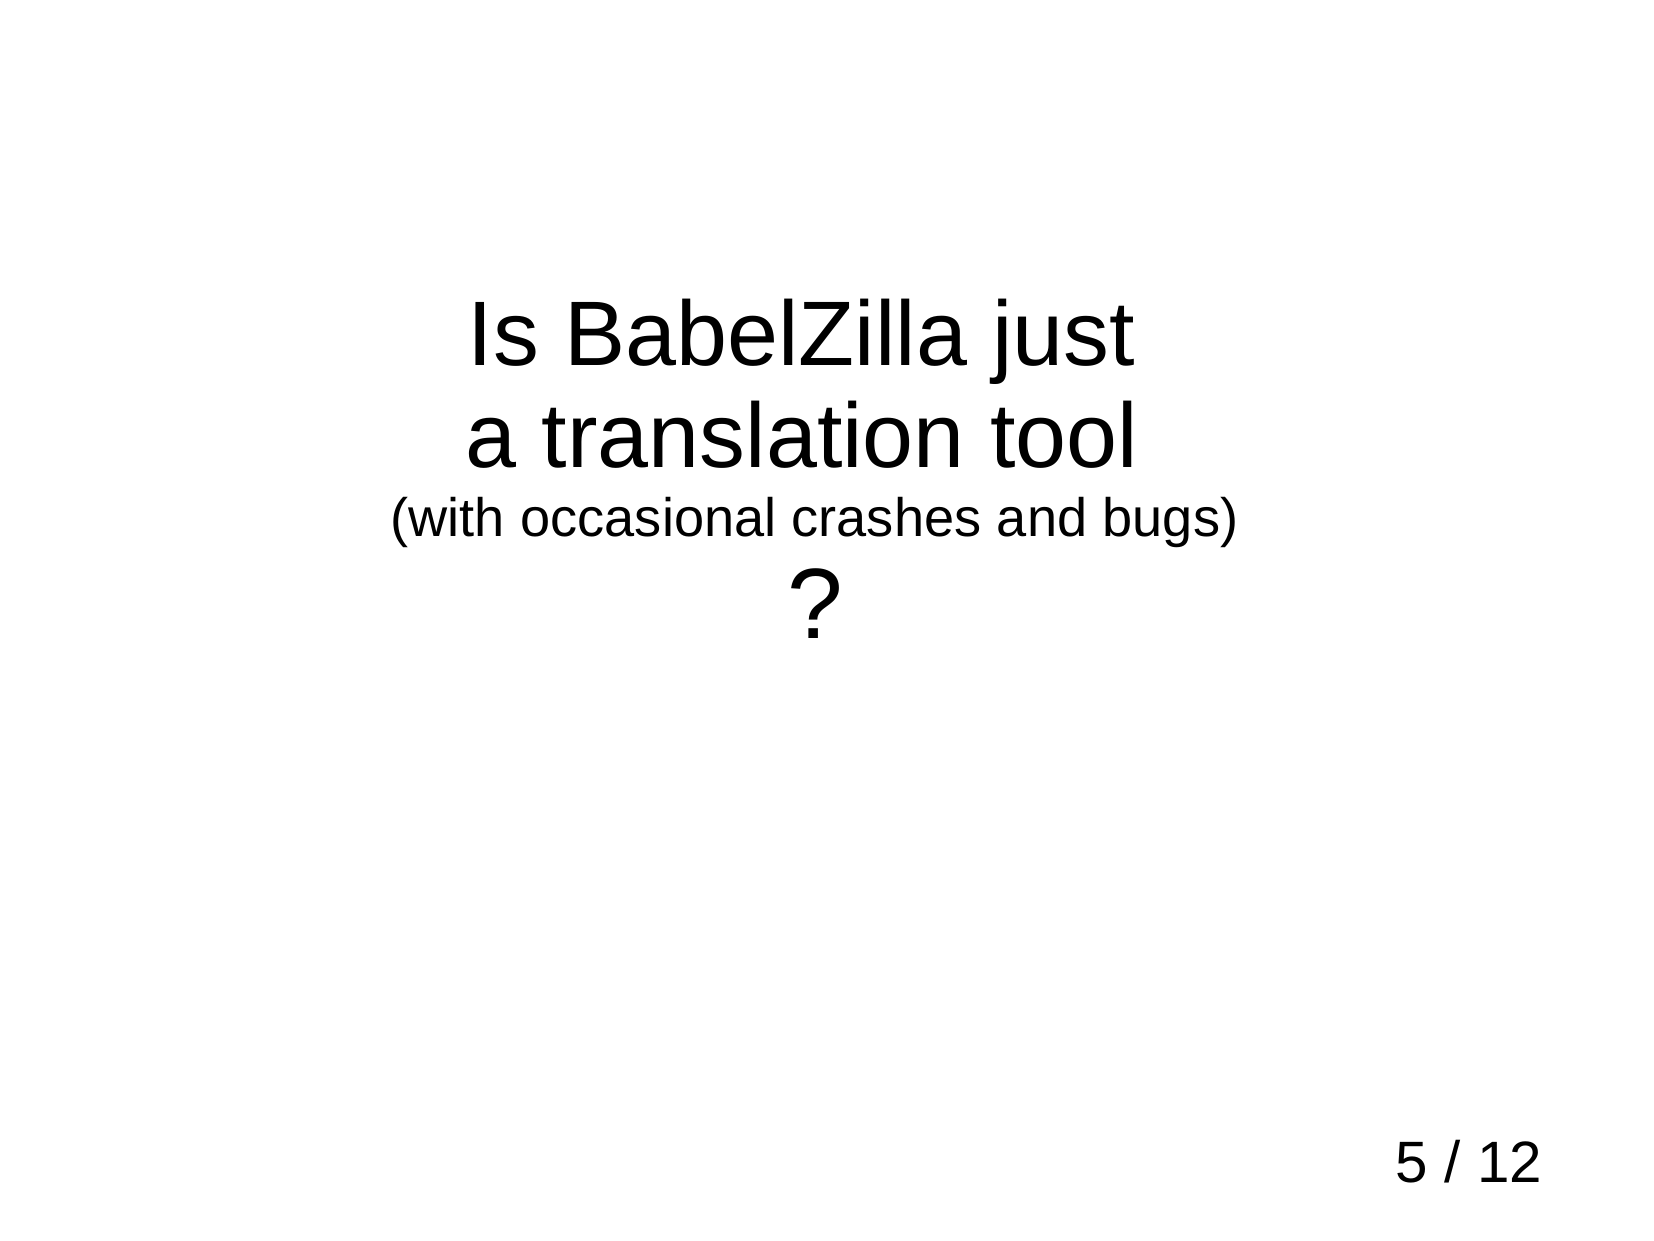

# Is BabelZilla just
a translation tool
(with occasional crashes and bugs)
?